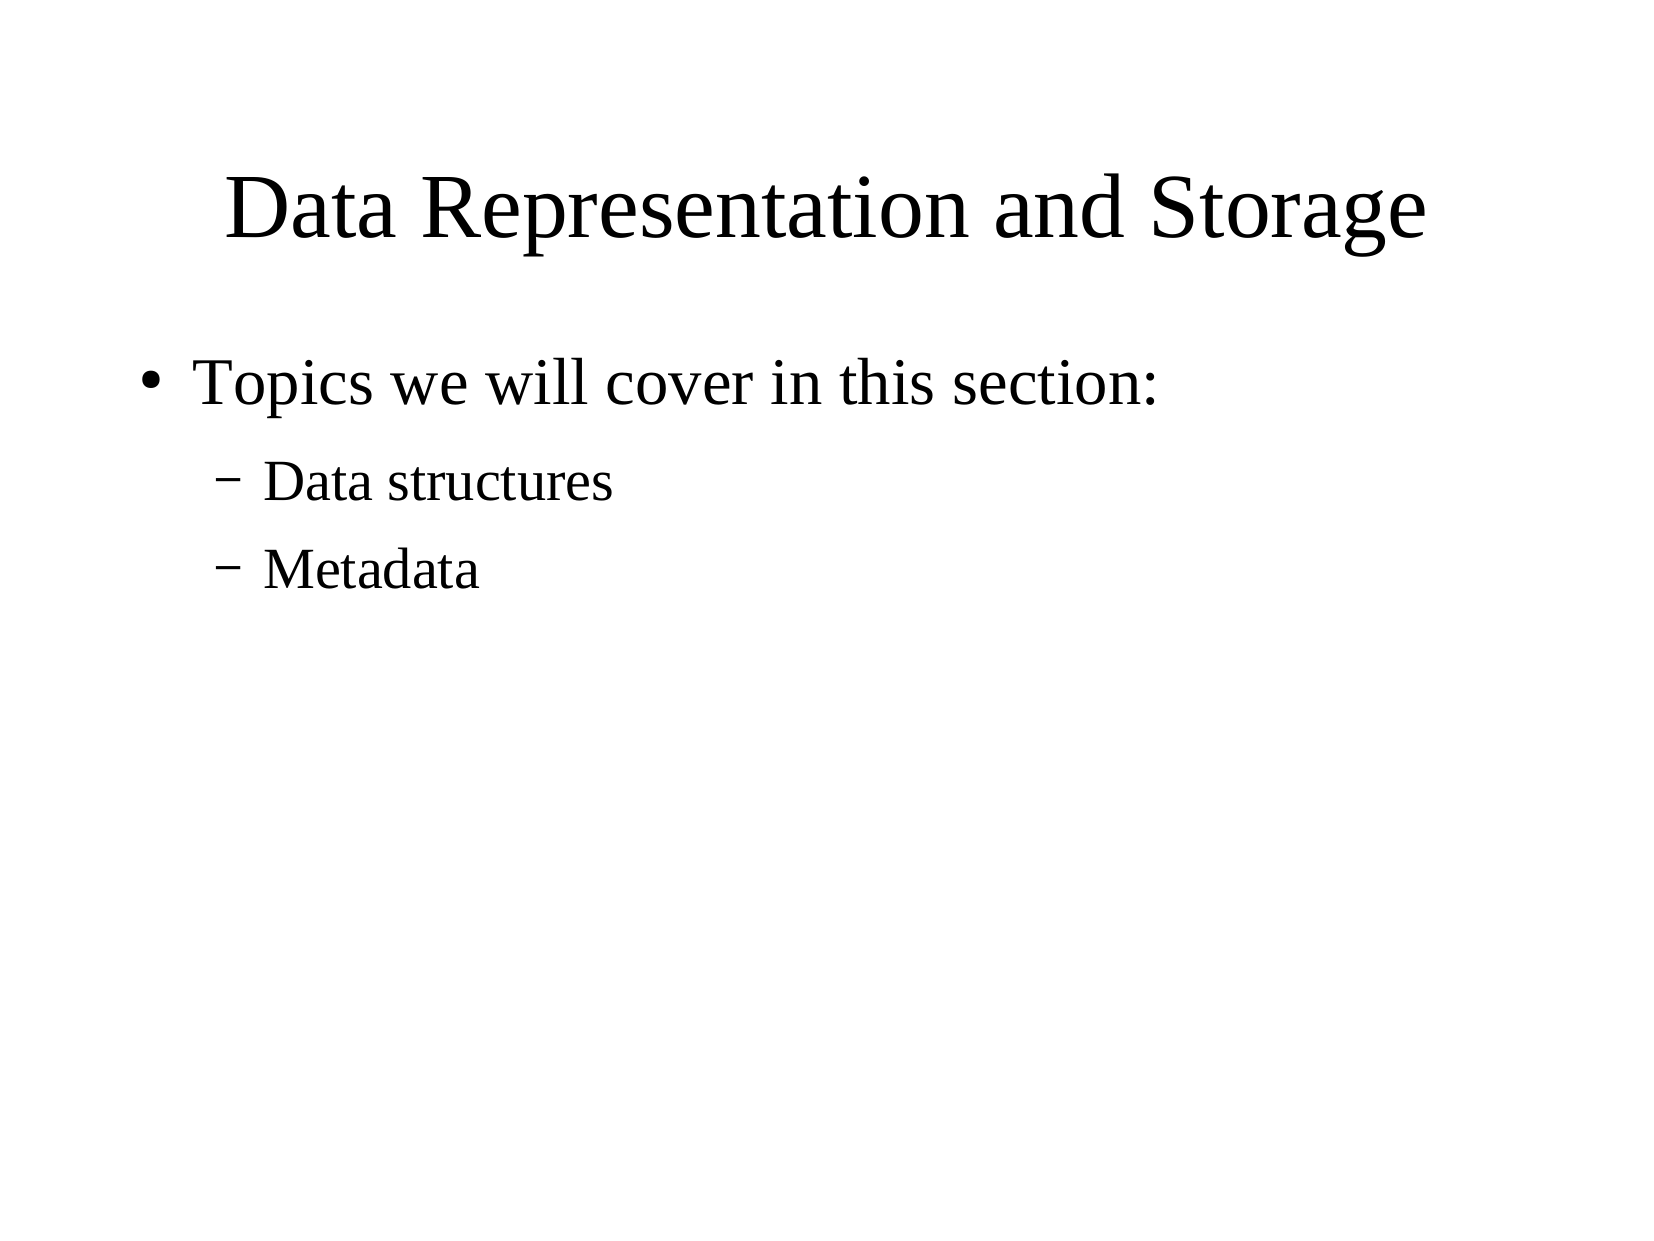

# Data Representation and Storage
Topics we will cover in this section:
Data structures
Metadata